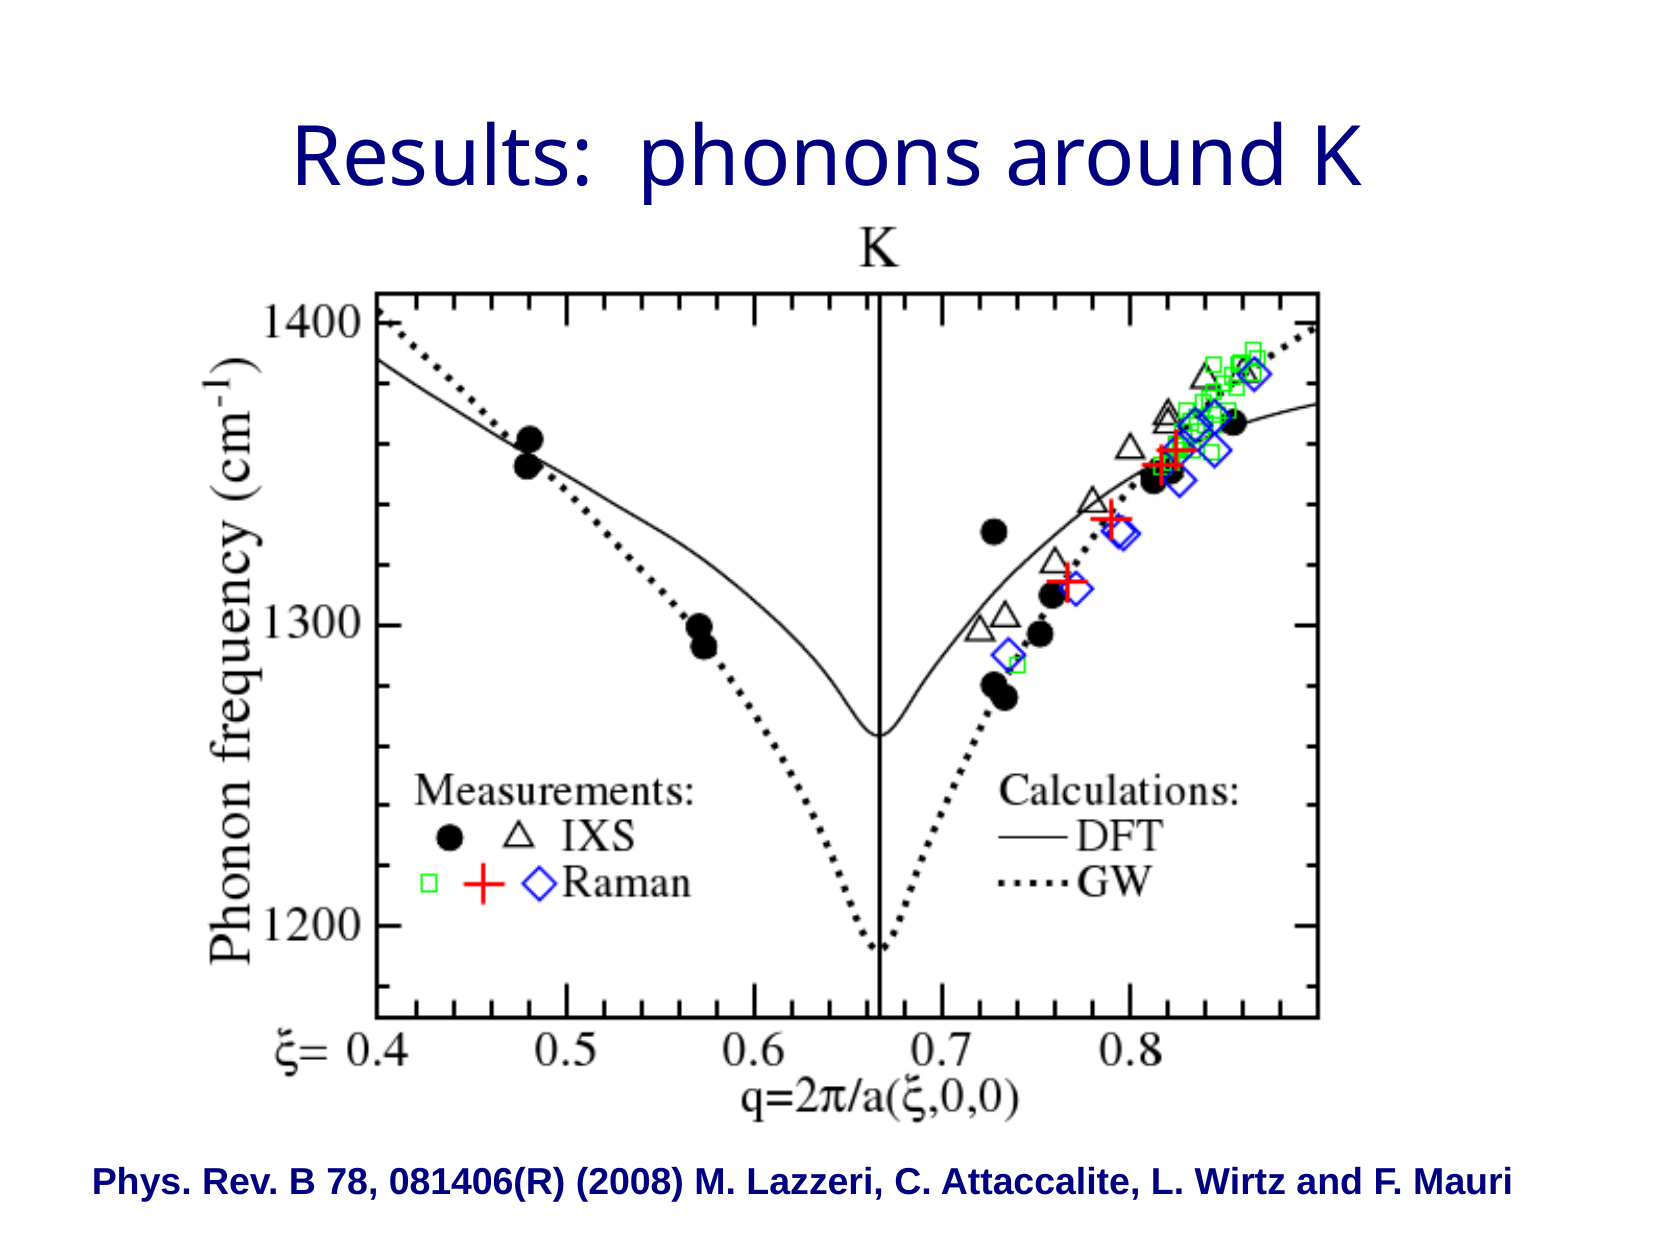

# Results: phonons around K
Phys. Rev. B 78, 081406(R) (2008) M. Lazzeri, C. Attaccalite, L. Wirtz and F. Mauri